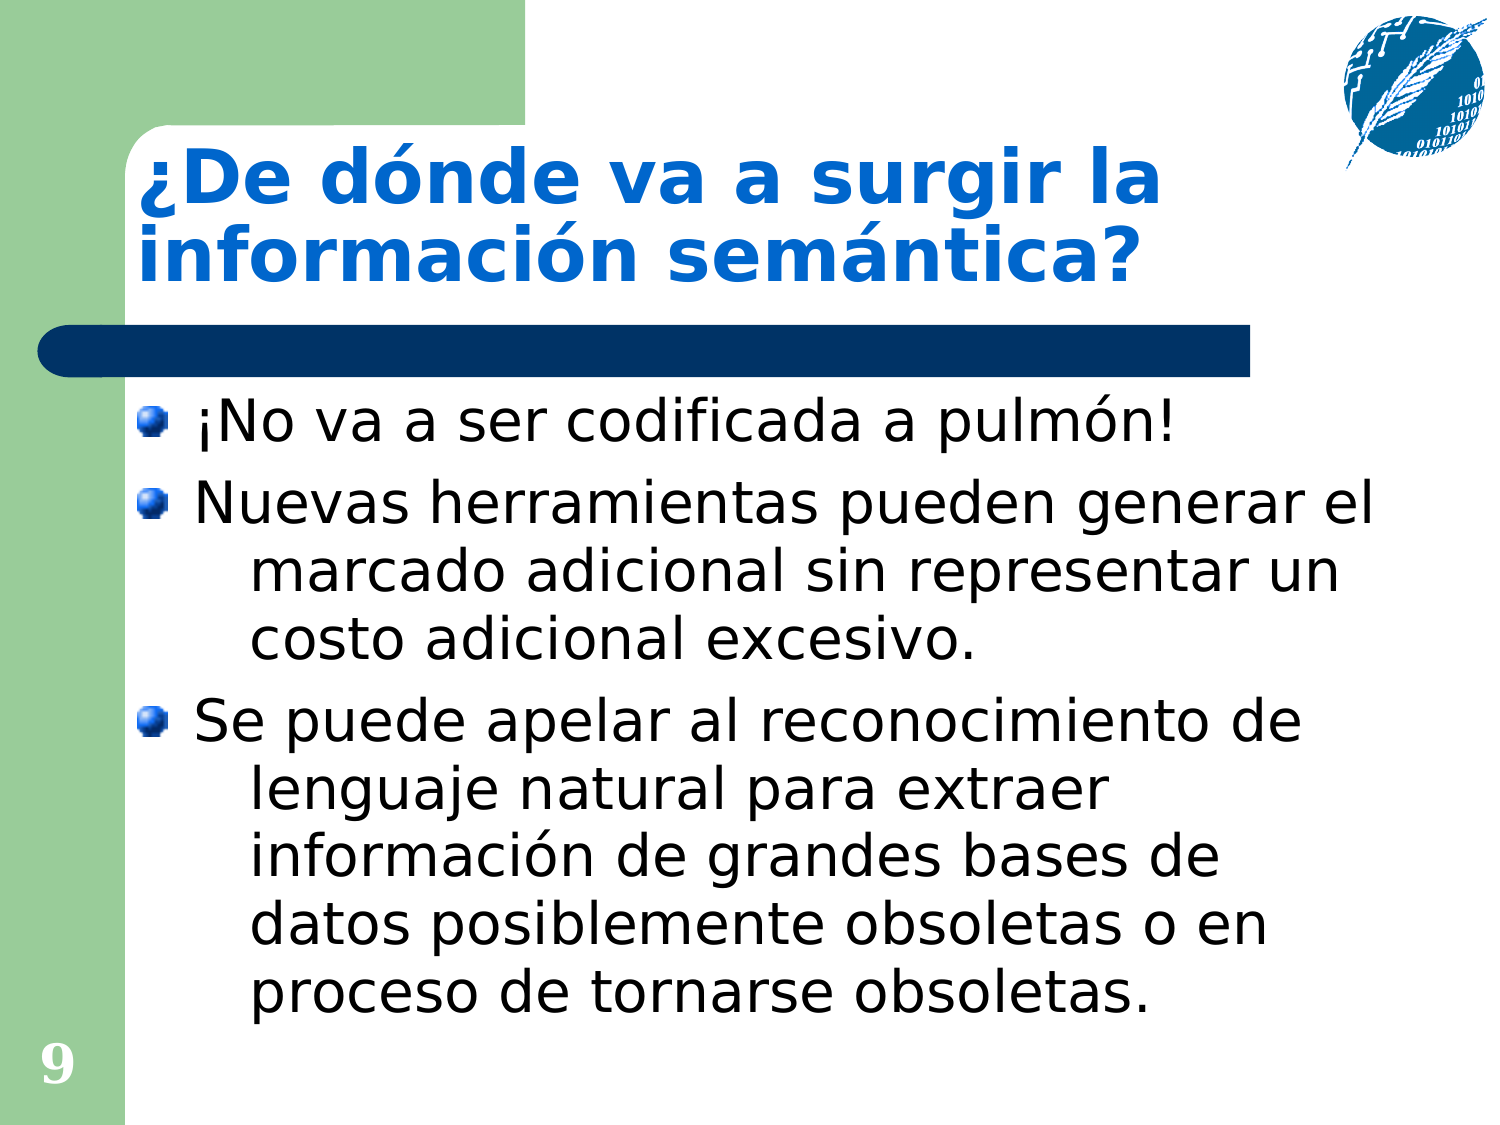

# ¿De dónde va a surgir la información semántica?
¡No va a ser codificada a pulmón!
Nuevas herramientas pueden generar el marcado adicional sin representar un costo adicional excesivo.
Se puede apelar al reconocimiento de lenguaje natural para extraer información de grandes bases de datos posiblemente obsoletas o en proceso de tornarse obsoletas.
9